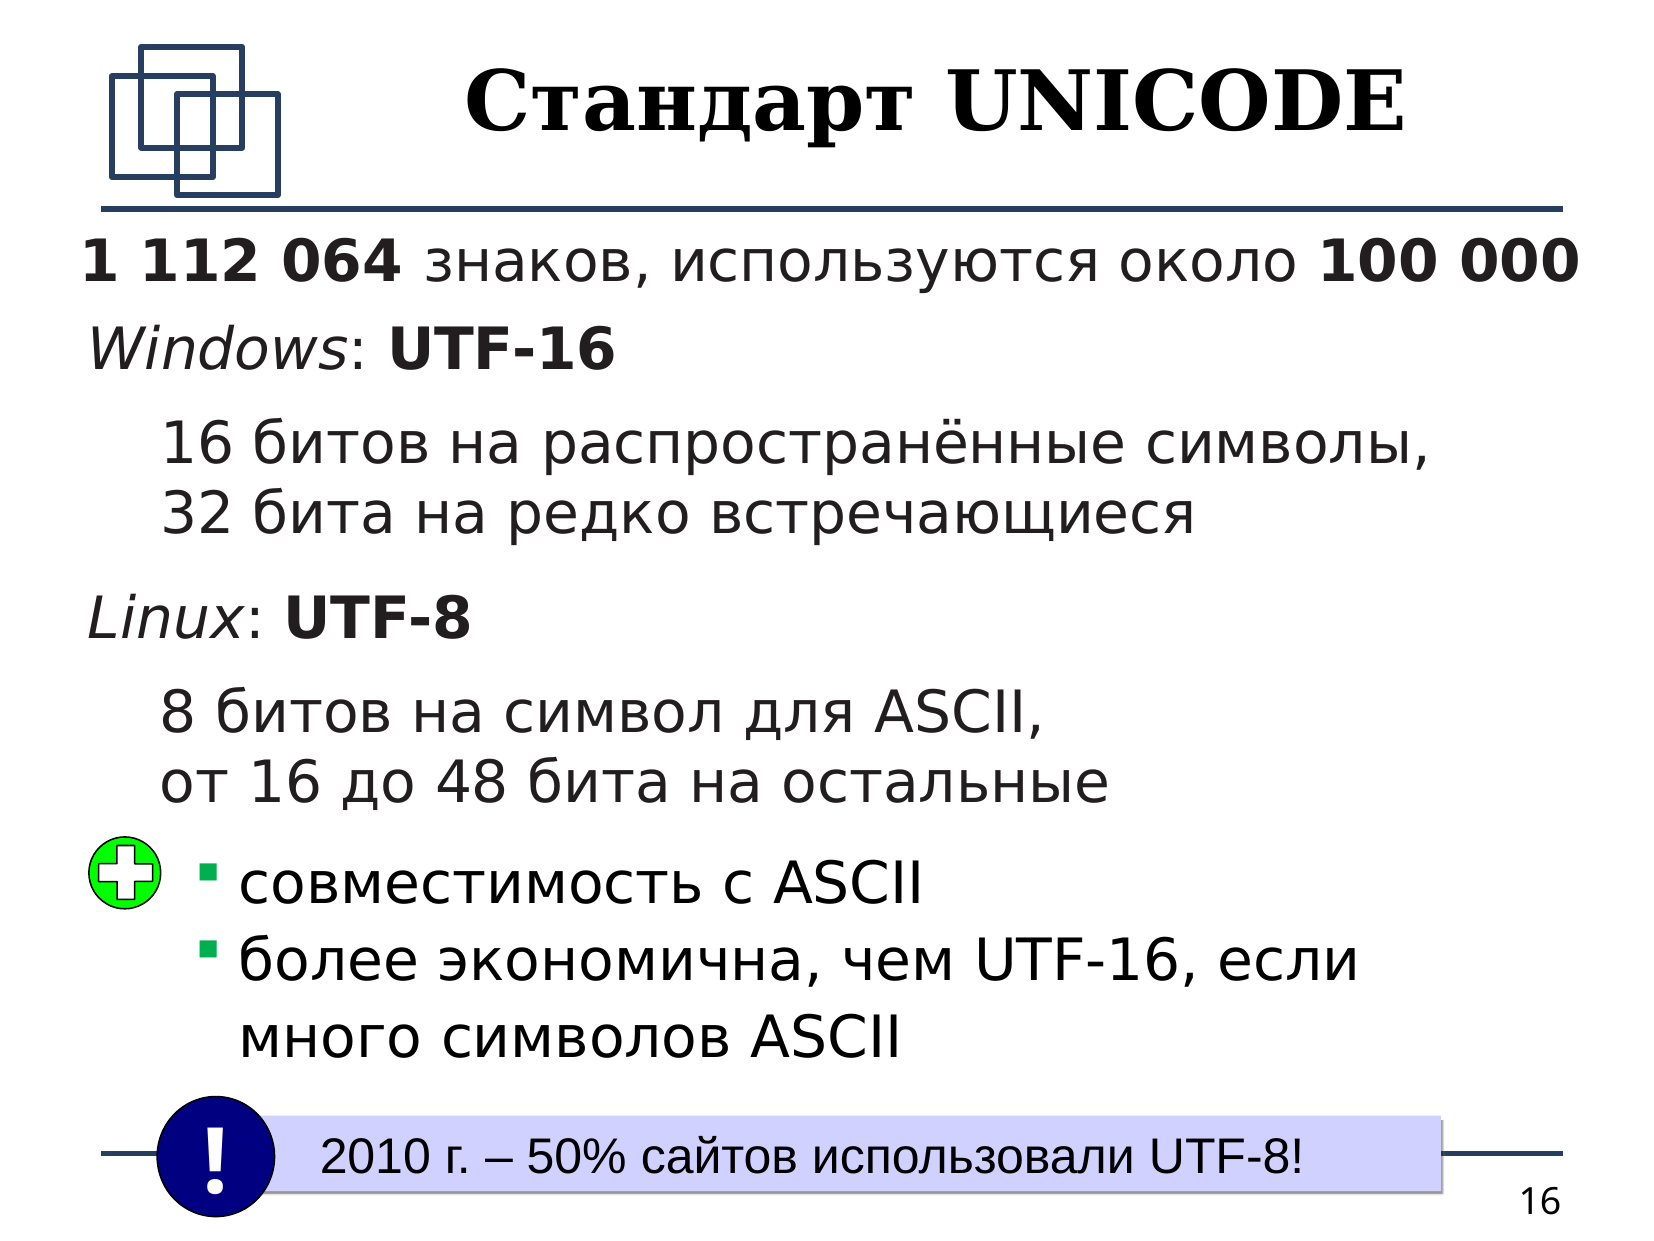

# Стандарт UNICODE
1 112 064 знаков, используются около 100 000
Windows: UTF-16
16 битов на распространённые символы,
32 бита на редко встречающиеся
Linux: UTF-8
8 битов на символ для ASCII,
от 16 до 48 бита на остальные
совместимость с ASCII
более экономична, чем UTF-16, если много символов ASCII
!
 2010 г. – 50% сайтов использовали UTF-8!